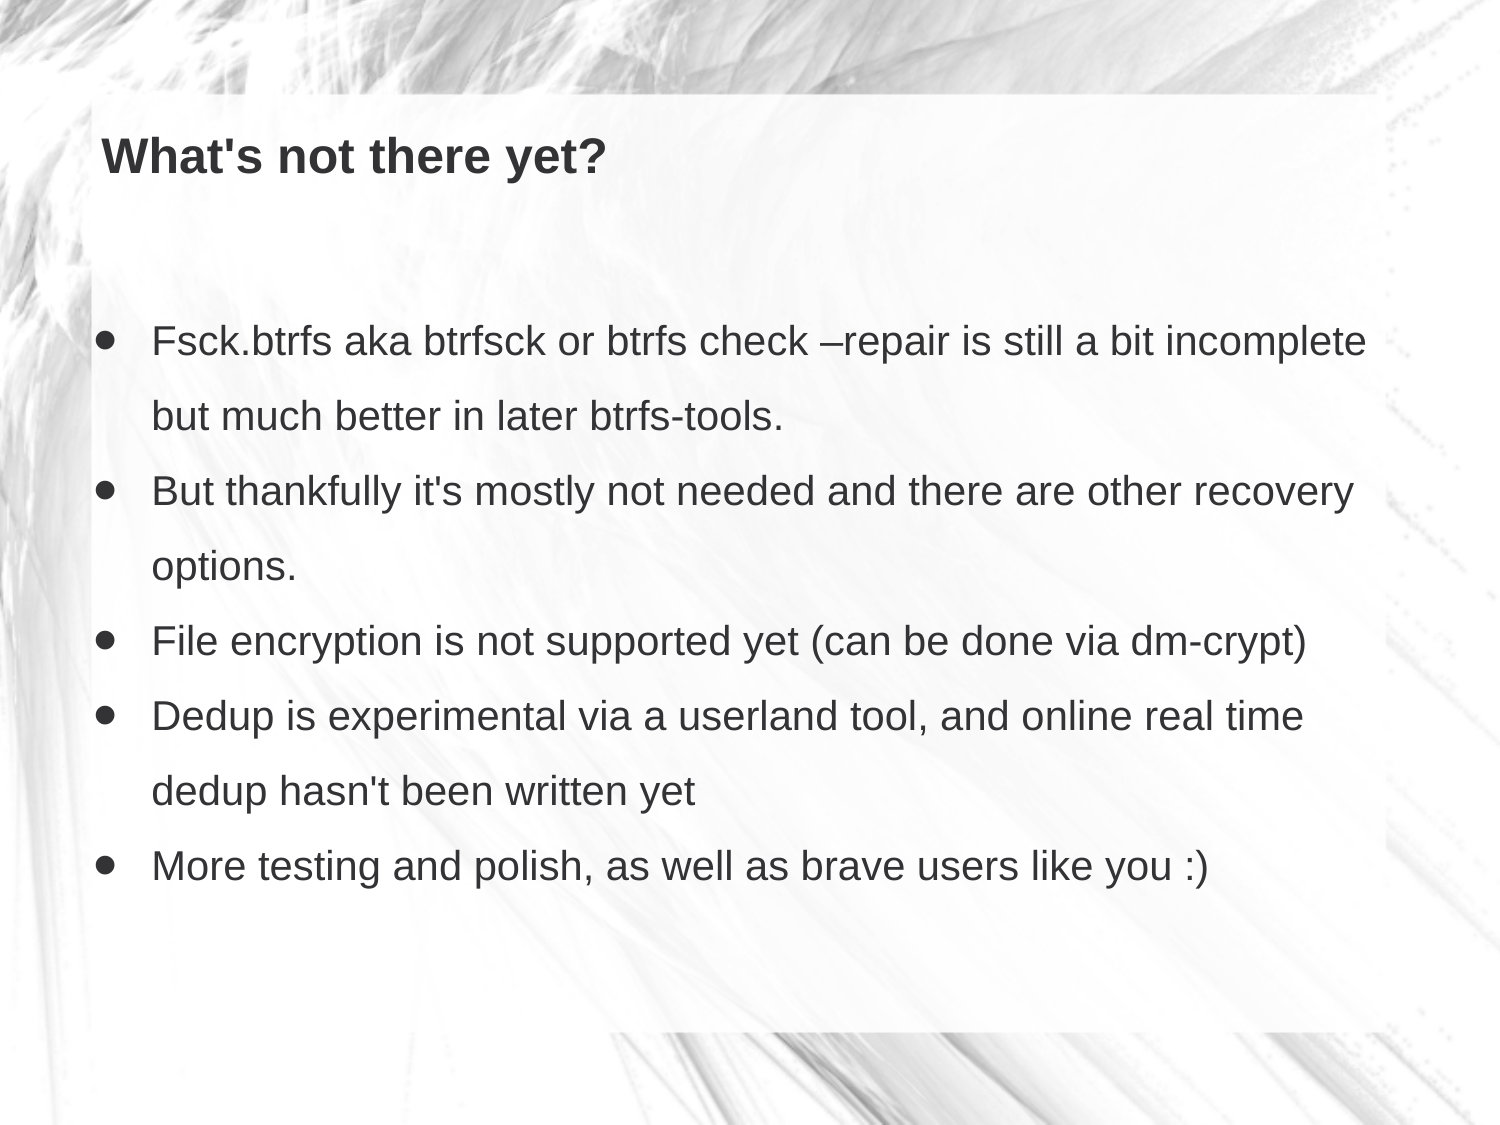

# What's not there yet?
Fsck.btrfs aka btrfsck or btrfs check –repair is still a bit incomplete but much better in later btrfs-tools.
But thankfully it's mostly not needed and there are other recovery options.
File encryption is not supported yet (can be done via dm-crypt)
Dedup is experimental via a userland tool, and online real time dedup hasn't been written yet
More testing and polish, as well as brave users like you :)